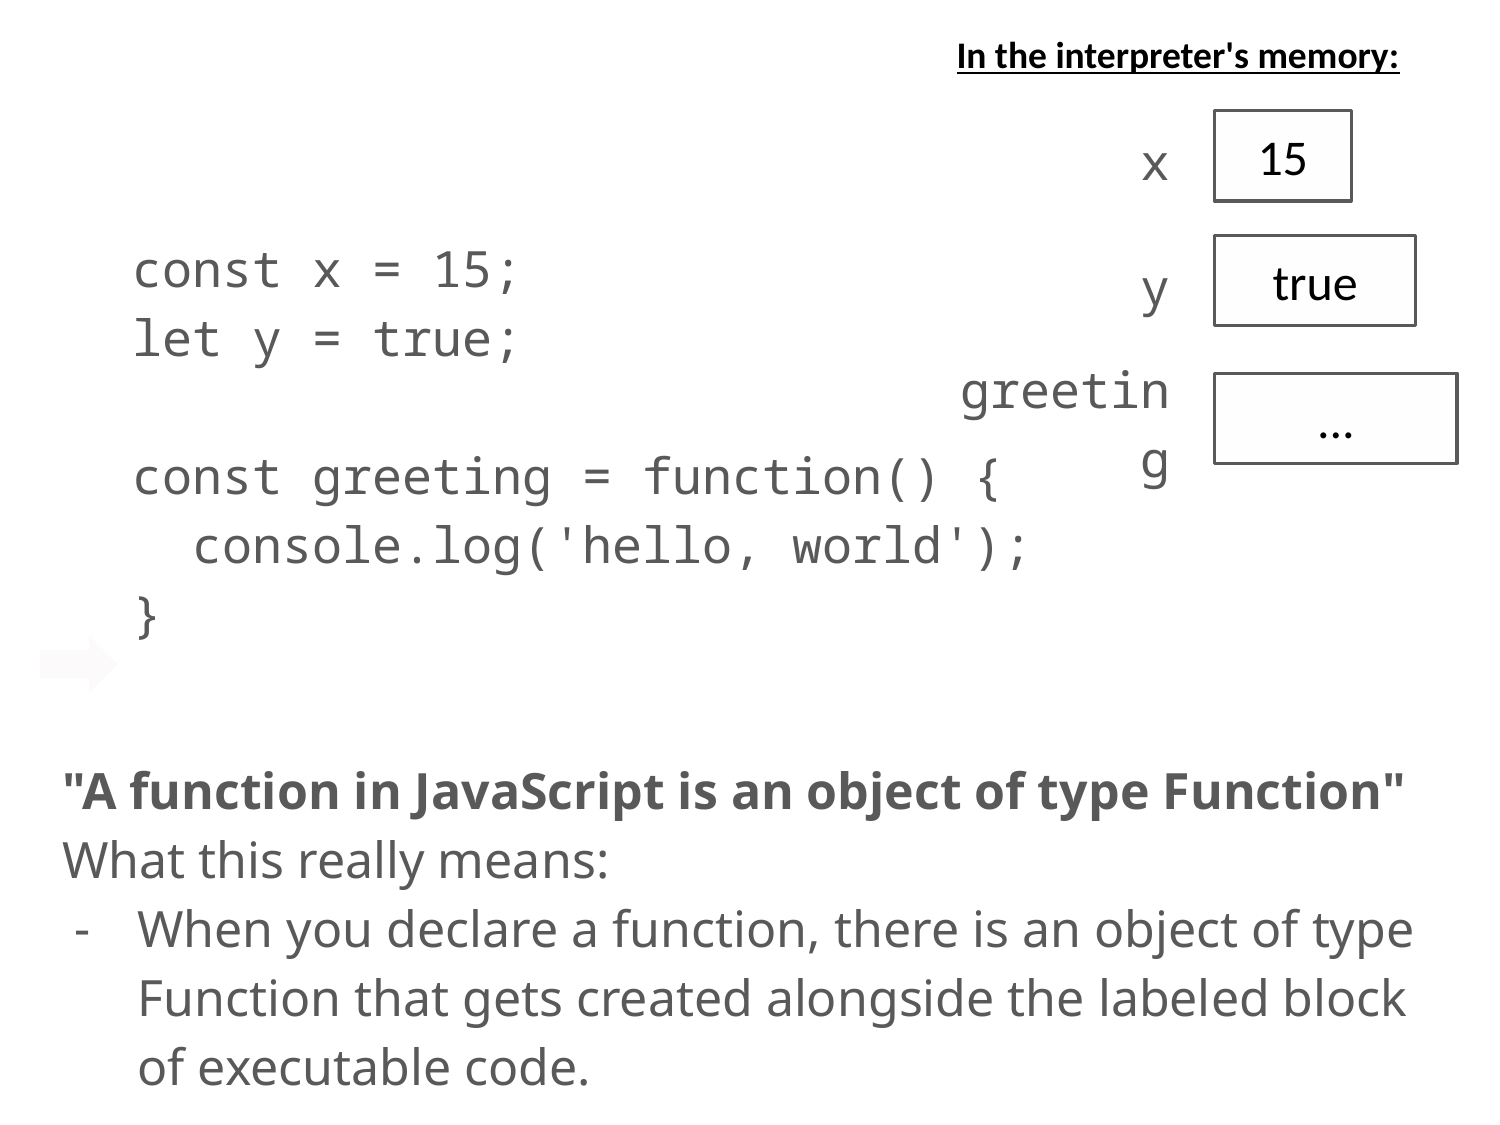

In the interpreter's memory:
# x
15
const x = 15;
let y = true;
const greeting = function() {
 console.log('hello, world');
}
y
true
greeting
...
"A function in JavaScript is an object of type Function"
What this really means:
When you declare a function, there is an object of type Function that gets created alongside the labeled block of executable code.